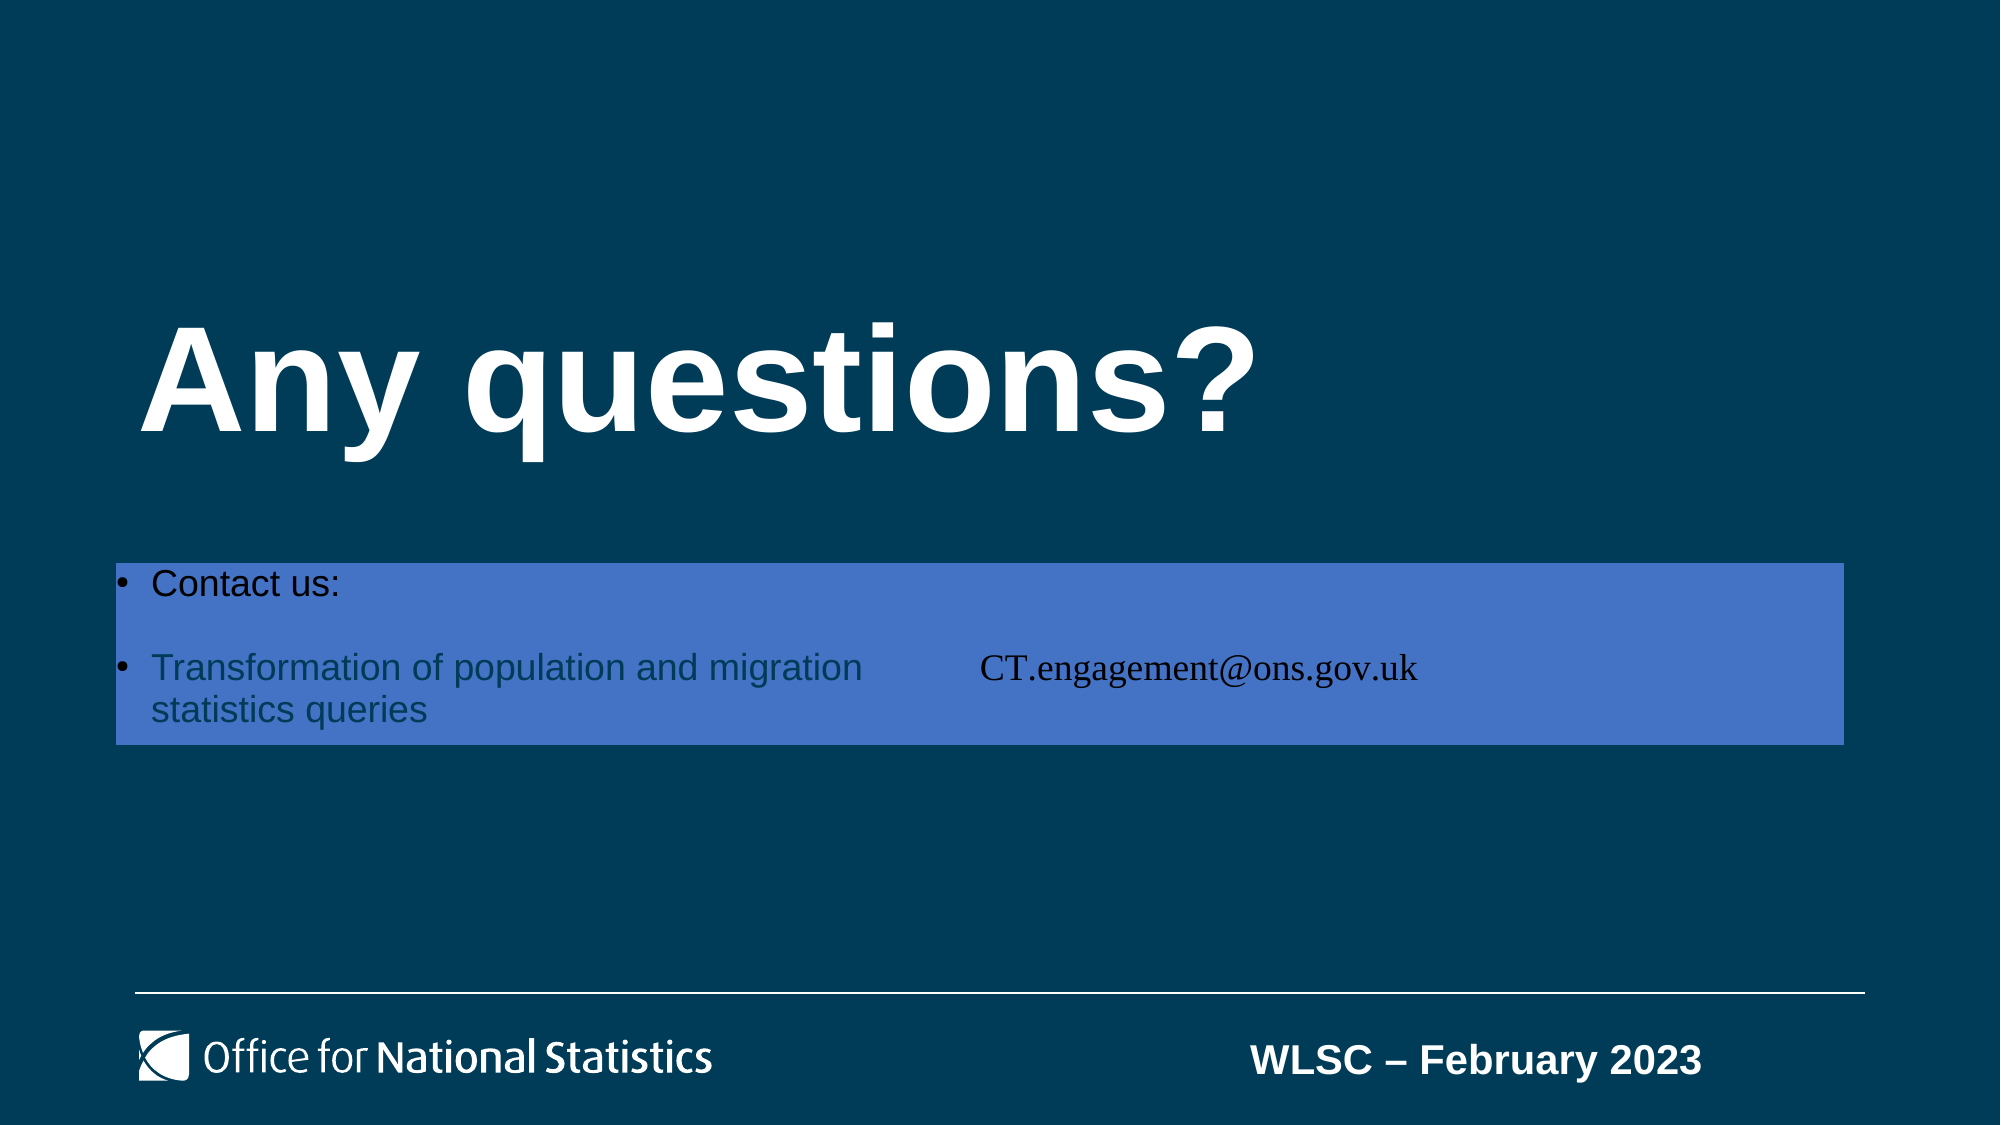

# Any questions?
| Contact us: | |
| --- | --- |
| Transformation of population and migration statistics queries | CT.engagement@ons.gov.uk |
WLSC – February 2023